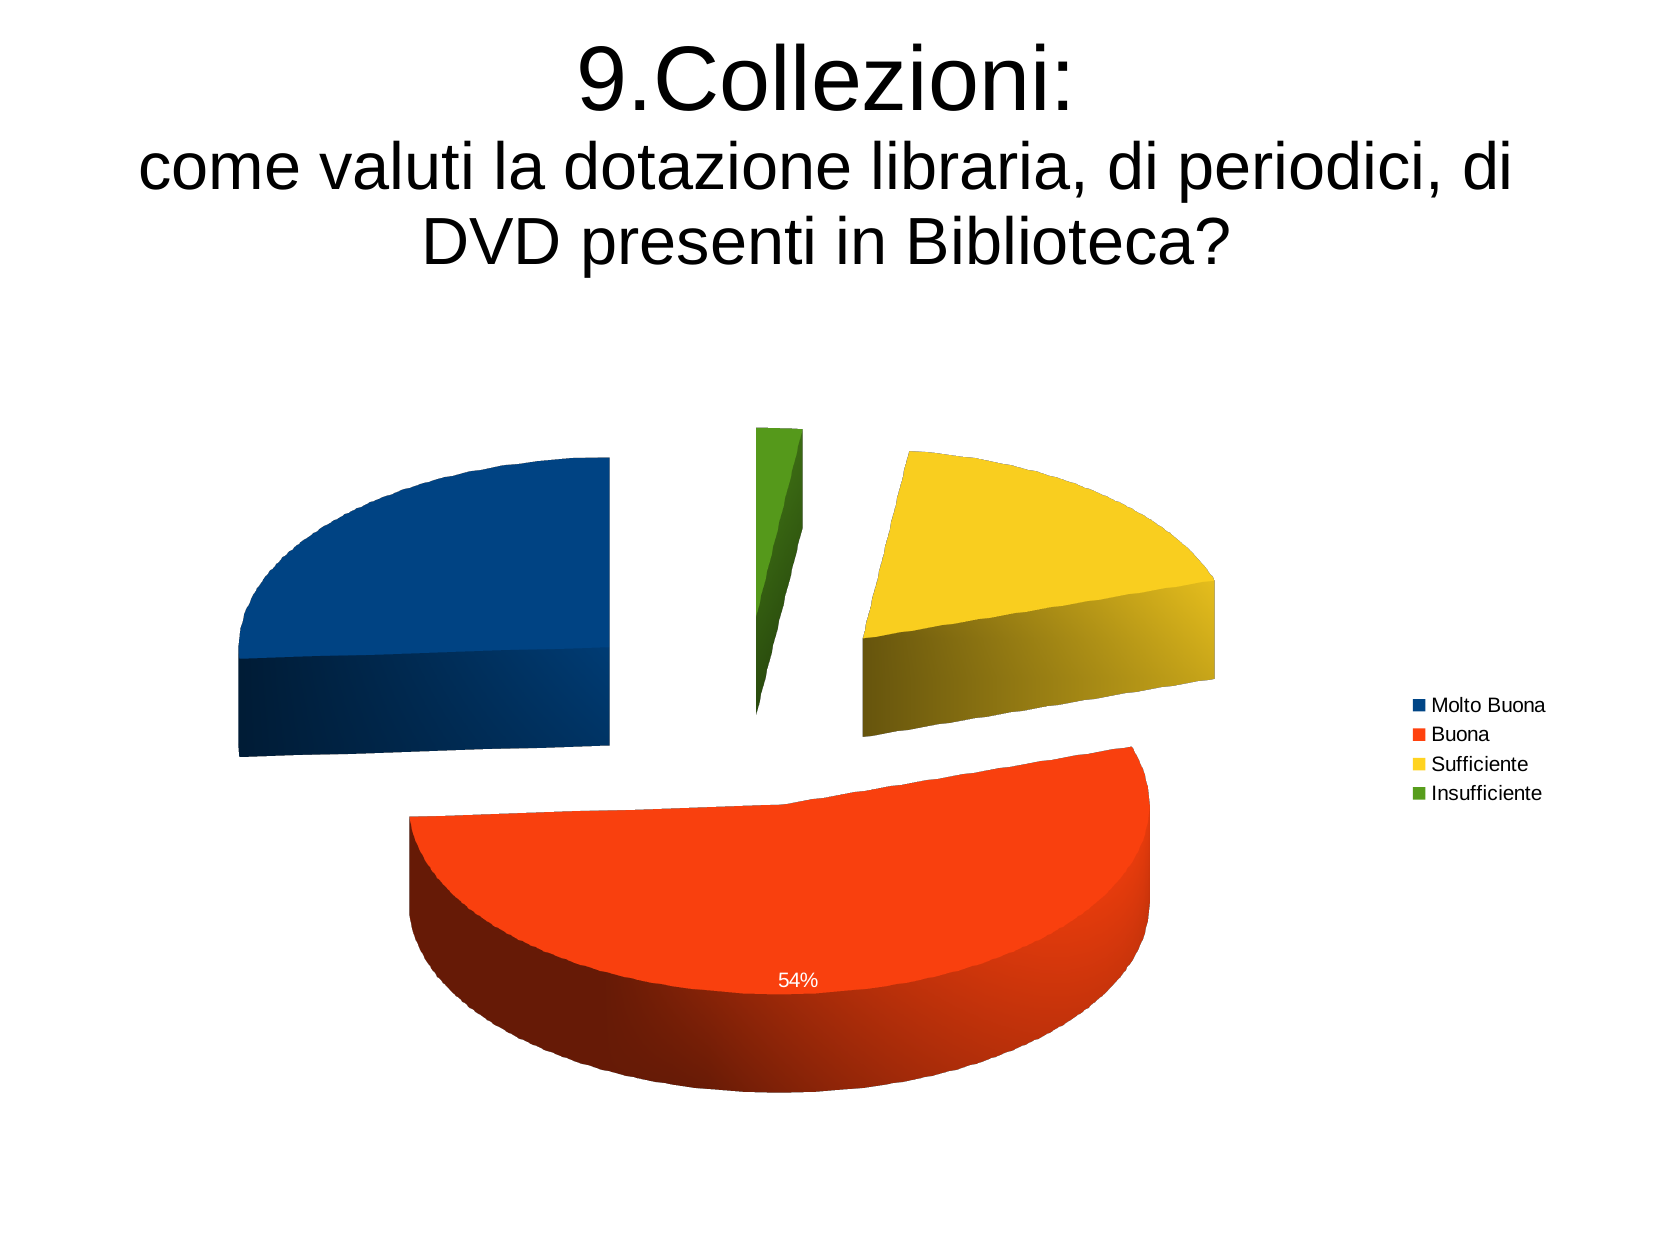

# 9.Collezioni: come valuti la dotazione libraria, di periodici, di DVD presenti in Biblioteca?
[unsupported chart]